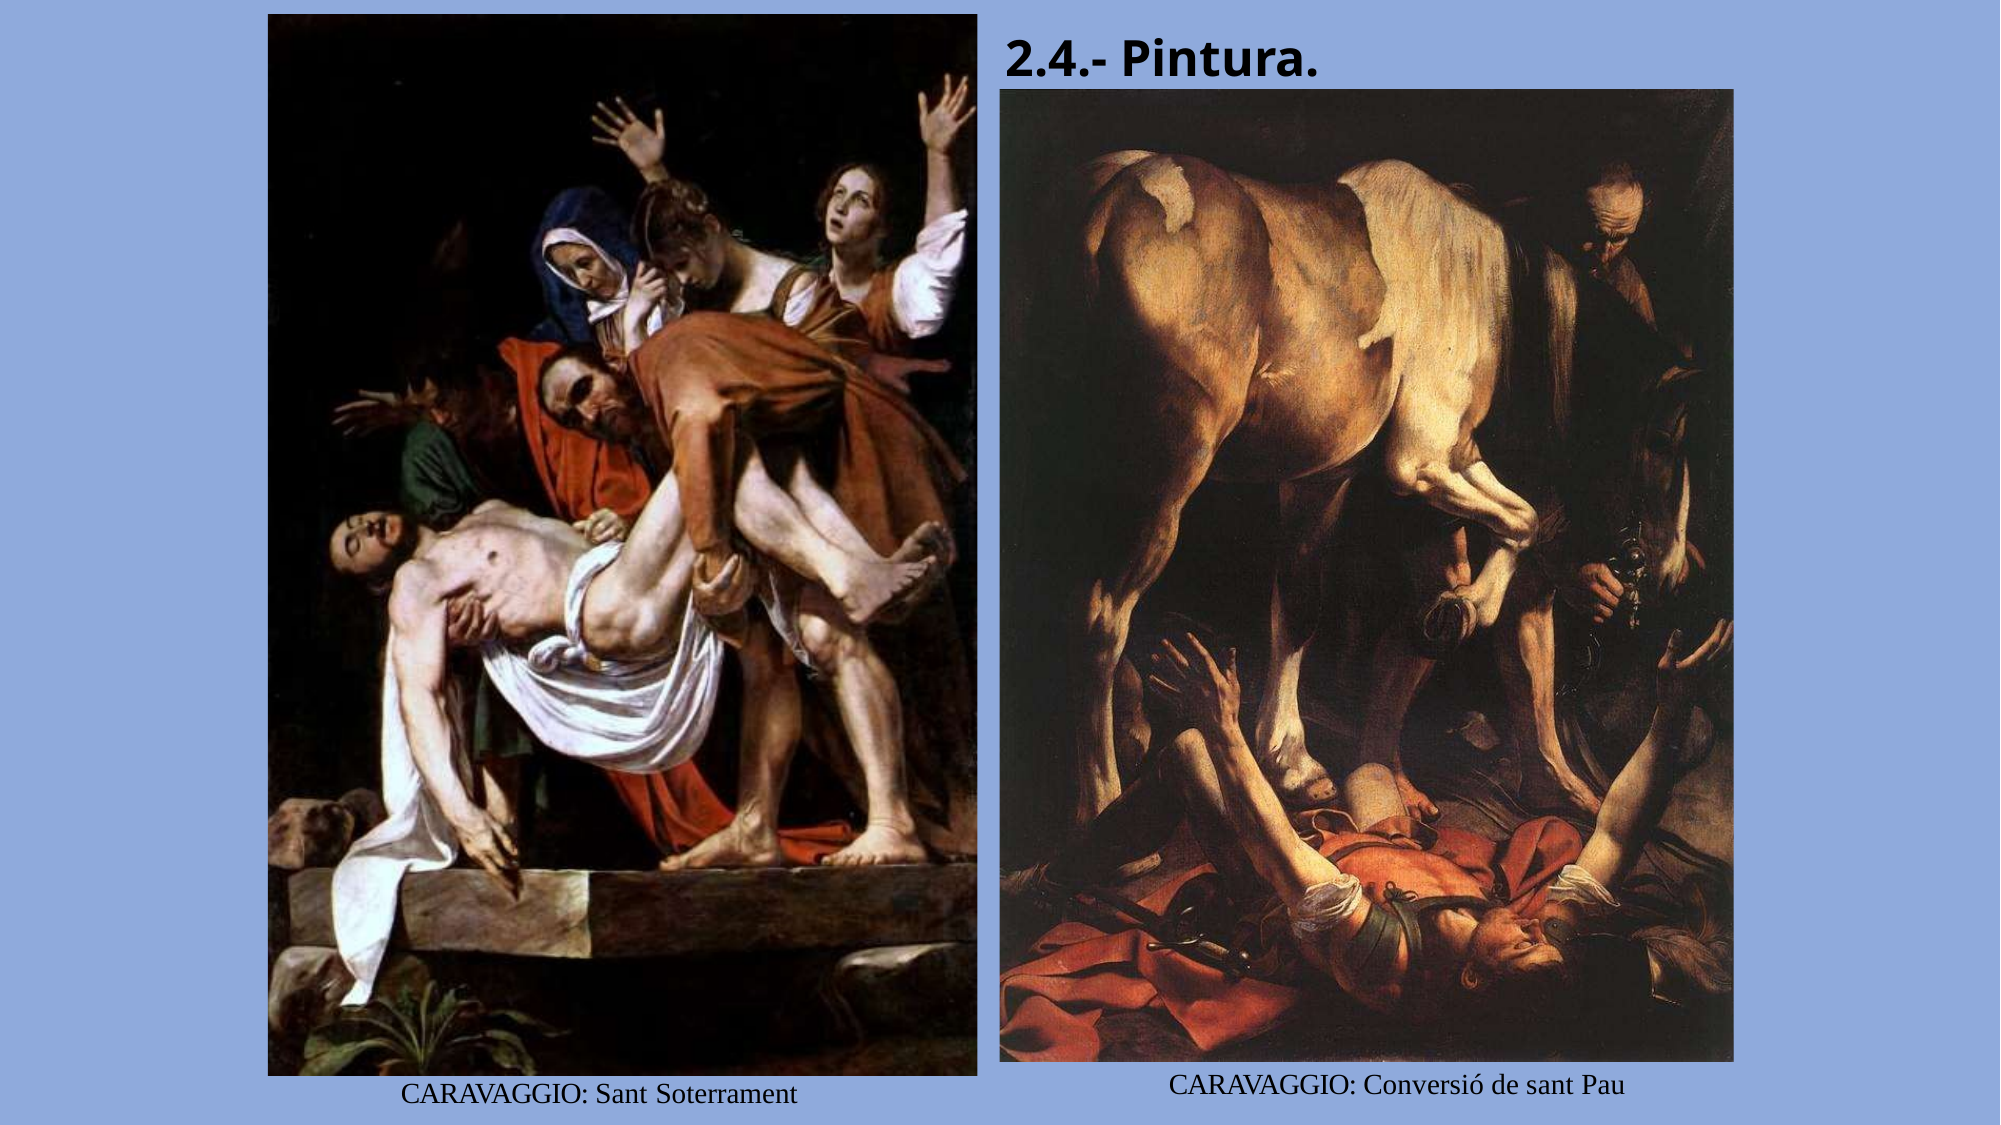

# 2.4.- Pintura.
CARAVAGGIO: Conversió de sant Pau
CARAVAGGIO: Sant Soterrament